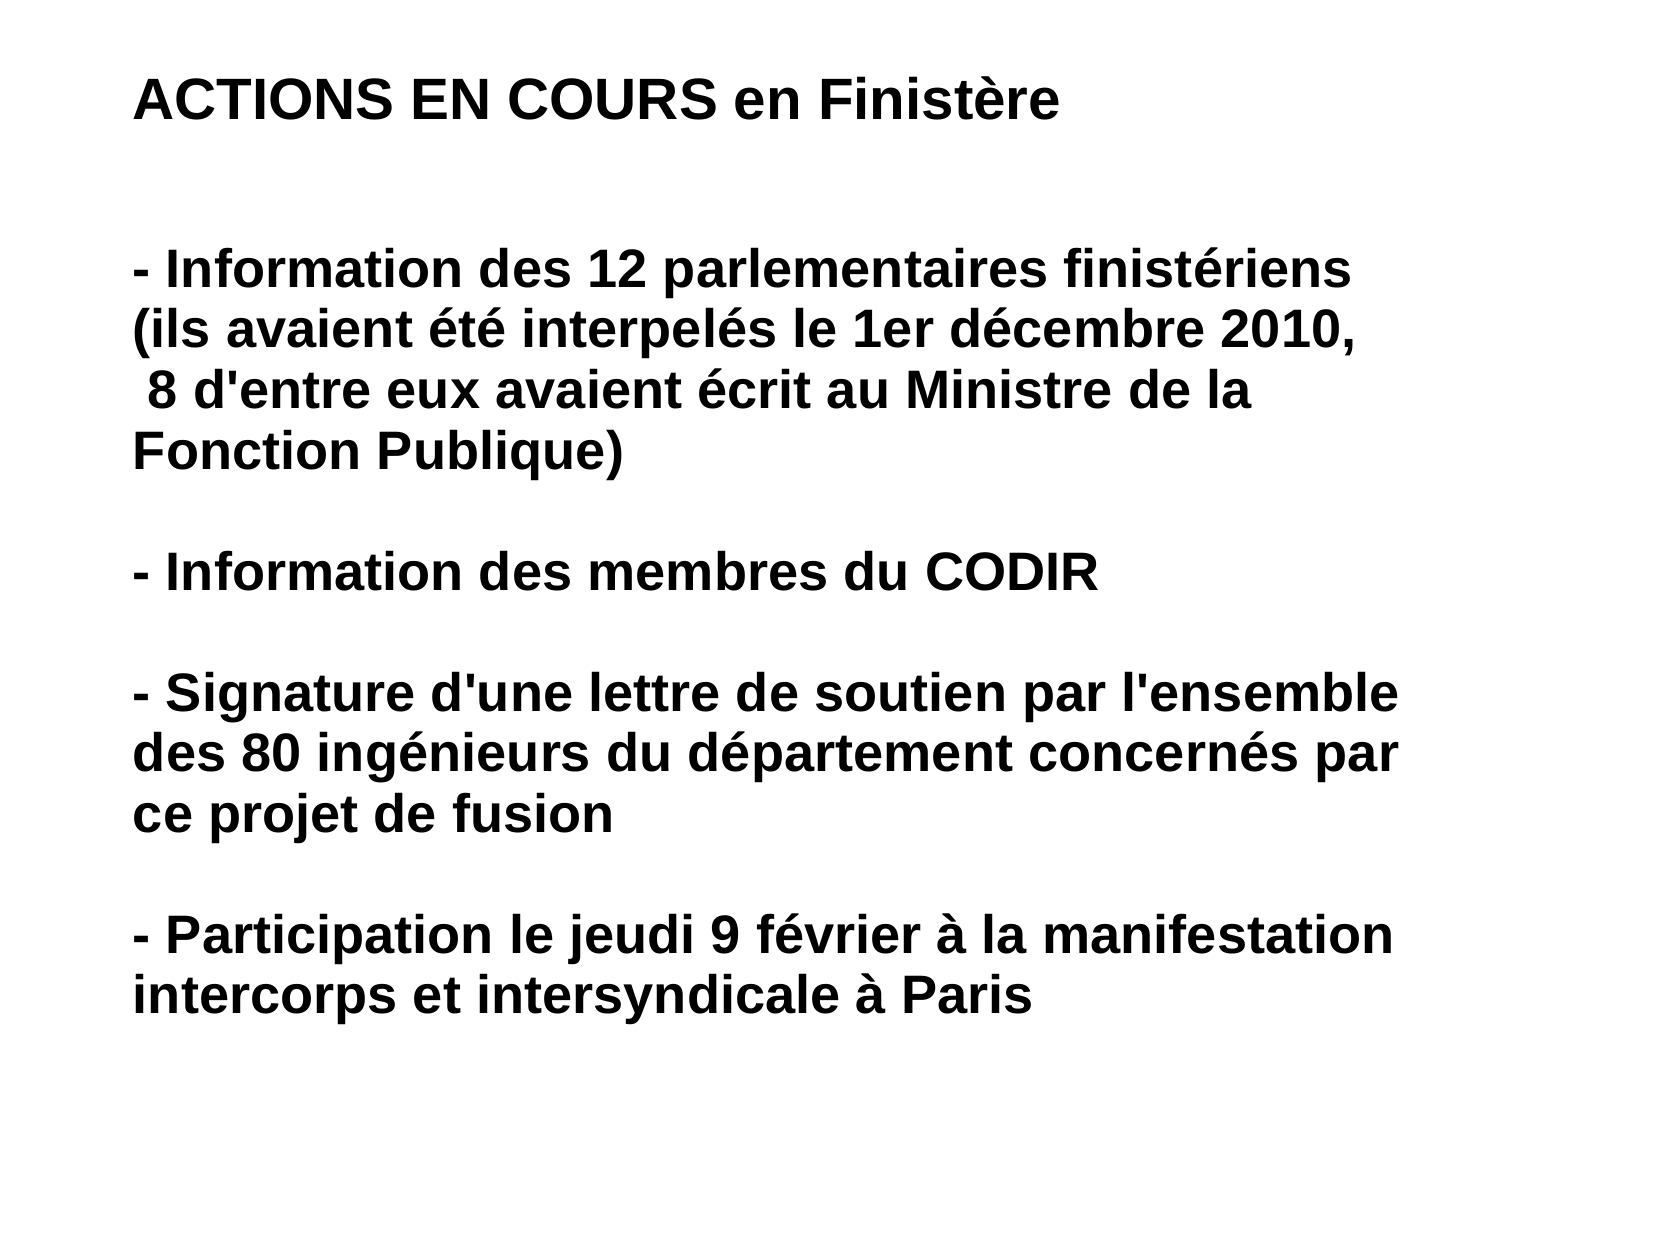

ACTIONS EN COURS en Finistère
- Information des 12 parlementaires finistériens
(ils avaient été interpelés le 1er décembre 2010,
 8 d'entre eux avaient écrit au Ministre de la Fonction Publique)
- Information des membres du CODIR
- Signature d'une lettre de soutien par l'ensemble des 80 ingénieurs du département concernés par ce projet de fusion
- Participation le jeudi 9 février à la manifestation intercorps et intersyndicale à Paris